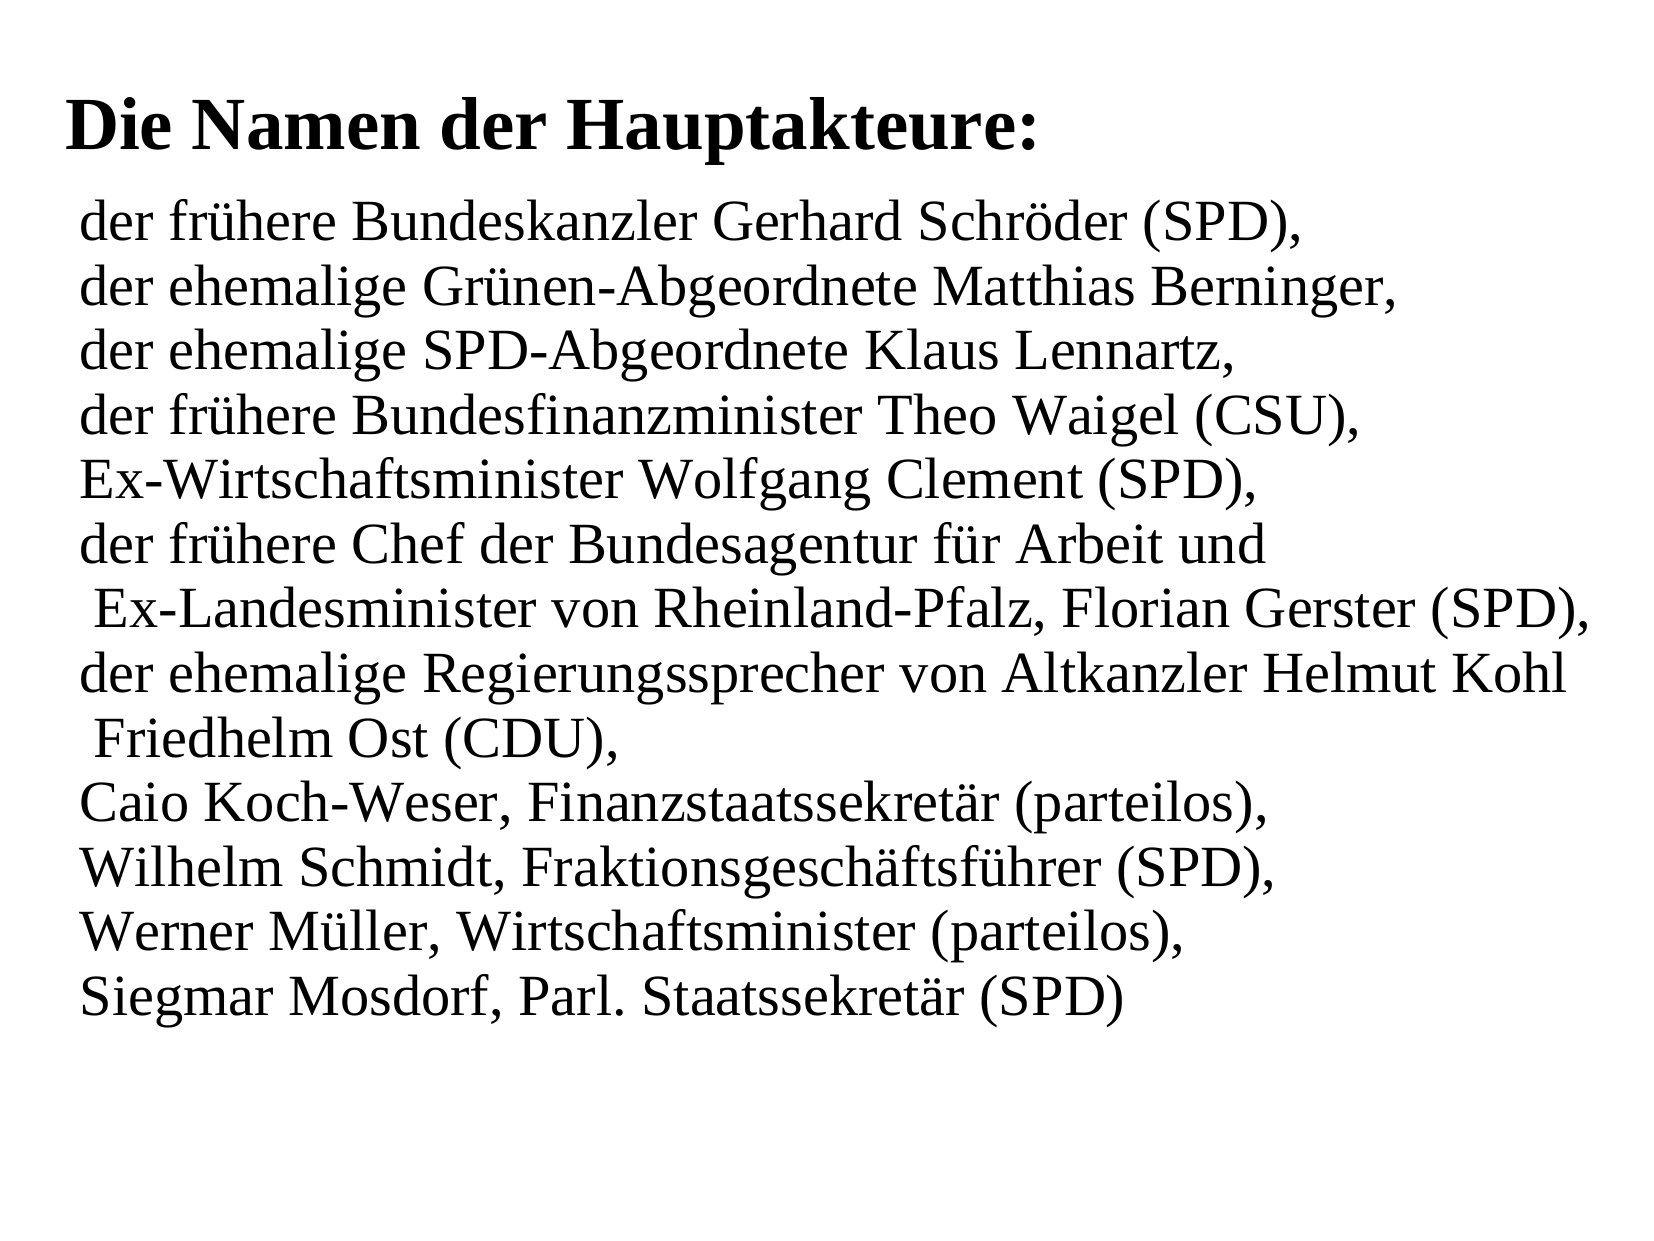

Die Namen der Hauptakteure:
 der frühere Bundeskanzler Gerhard Schröder (SPD),
 der ehemalige Grünen-Abgeordnete Matthias Berninger,
 der ehemalige SPD-Abgeordnete Klaus Lennartz,
 der frühere Bundesfinanzminister Theo Waigel (CSU),
 Ex-Wirtschaftsminister Wolfgang Clement (SPD),
 der frühere Chef der Bundesagentur für Arbeit und
 Ex-Landesminister von Rheinland-Pfalz, Florian Gerster (SPD),
 der ehemalige Regierungssprecher von Altkanzler Helmut Kohl
 Friedhelm Ost (CDU),
 Caio Koch-Weser, Finanzstaatssekretär (parteilos),
 Wilhelm Schmidt, Fraktionsgeschäftsführer (SPD),
 Werner Müller, Wirtschaftsminister (parteilos),
 Siegmar Mosdorf, Parl. Staatssekretär (SPD)